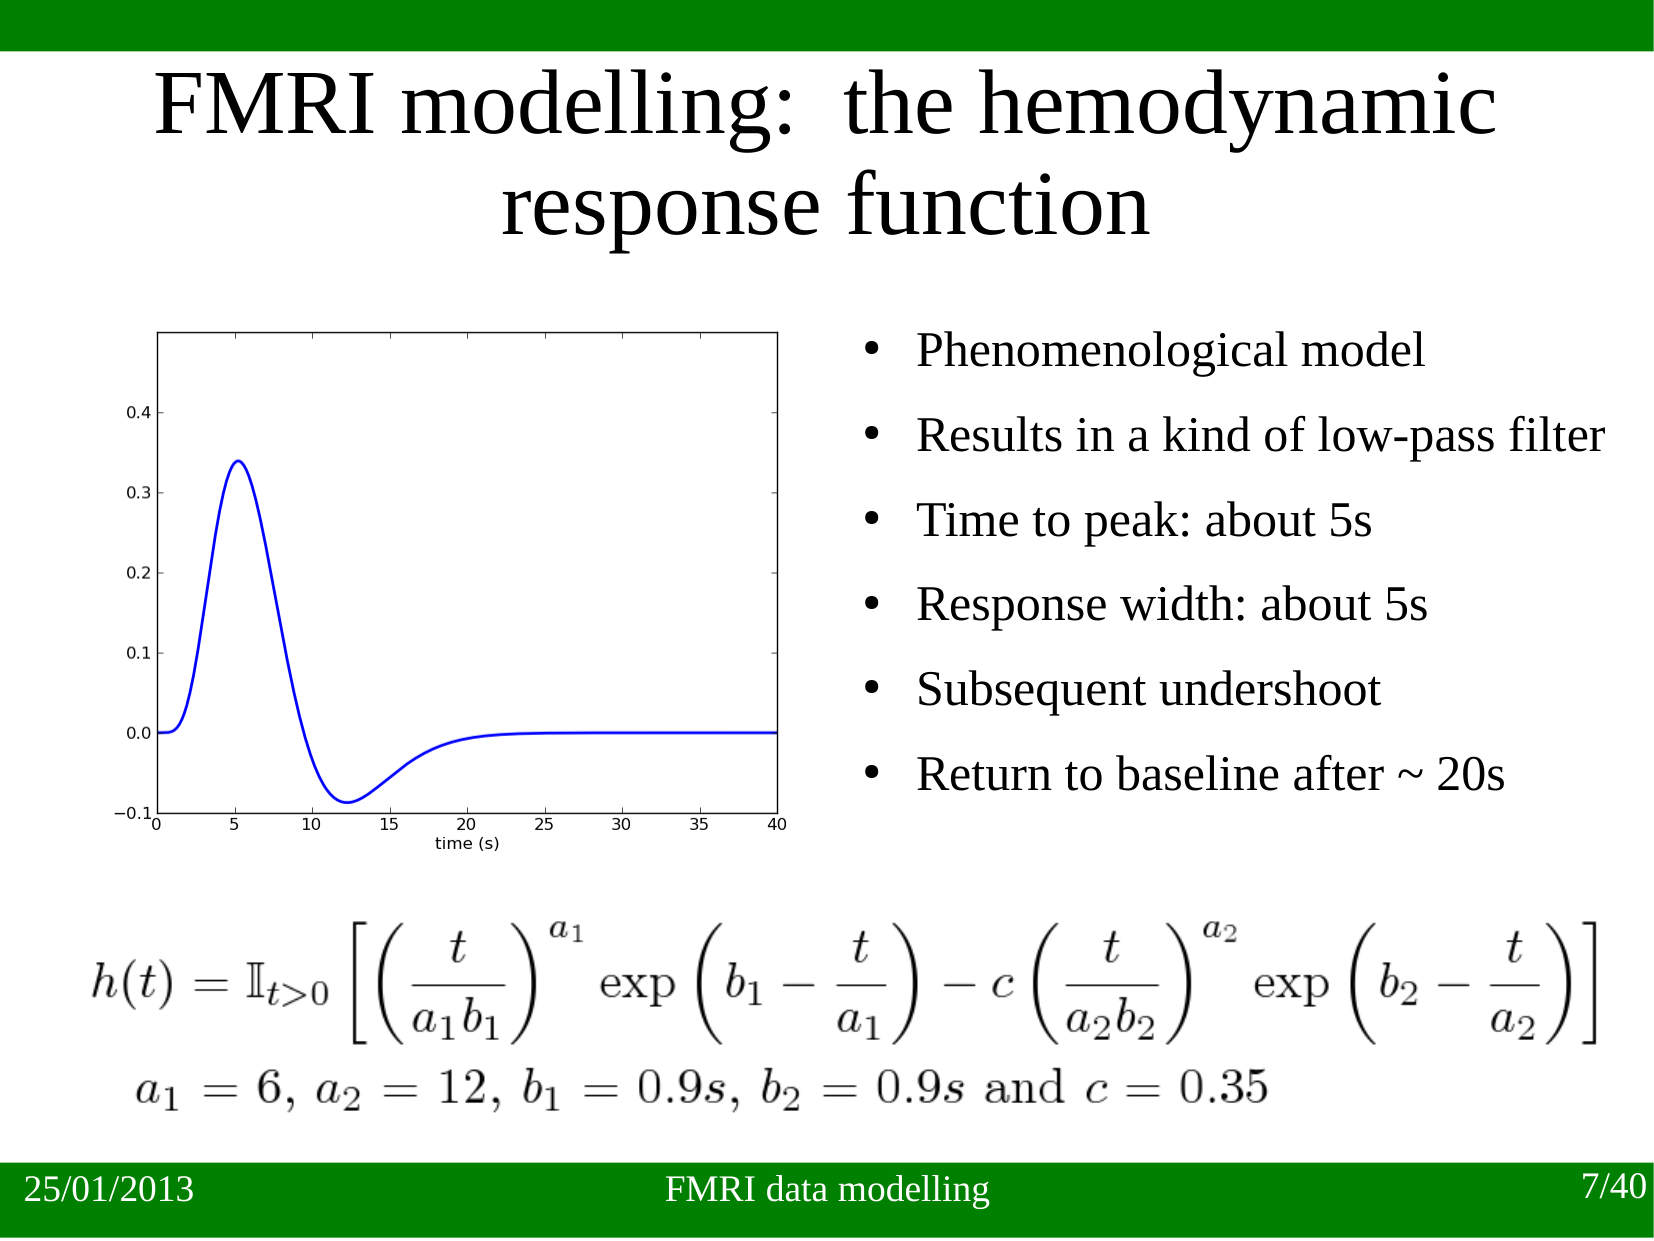

# FMRI modelling: the hemodynamic response function
Phenomenological model
Results in a kind of low-pass filter
Time to peak: about 5s
Response width: about 5s
Subsequent undershoot
Return to baseline after ~ 20s
7